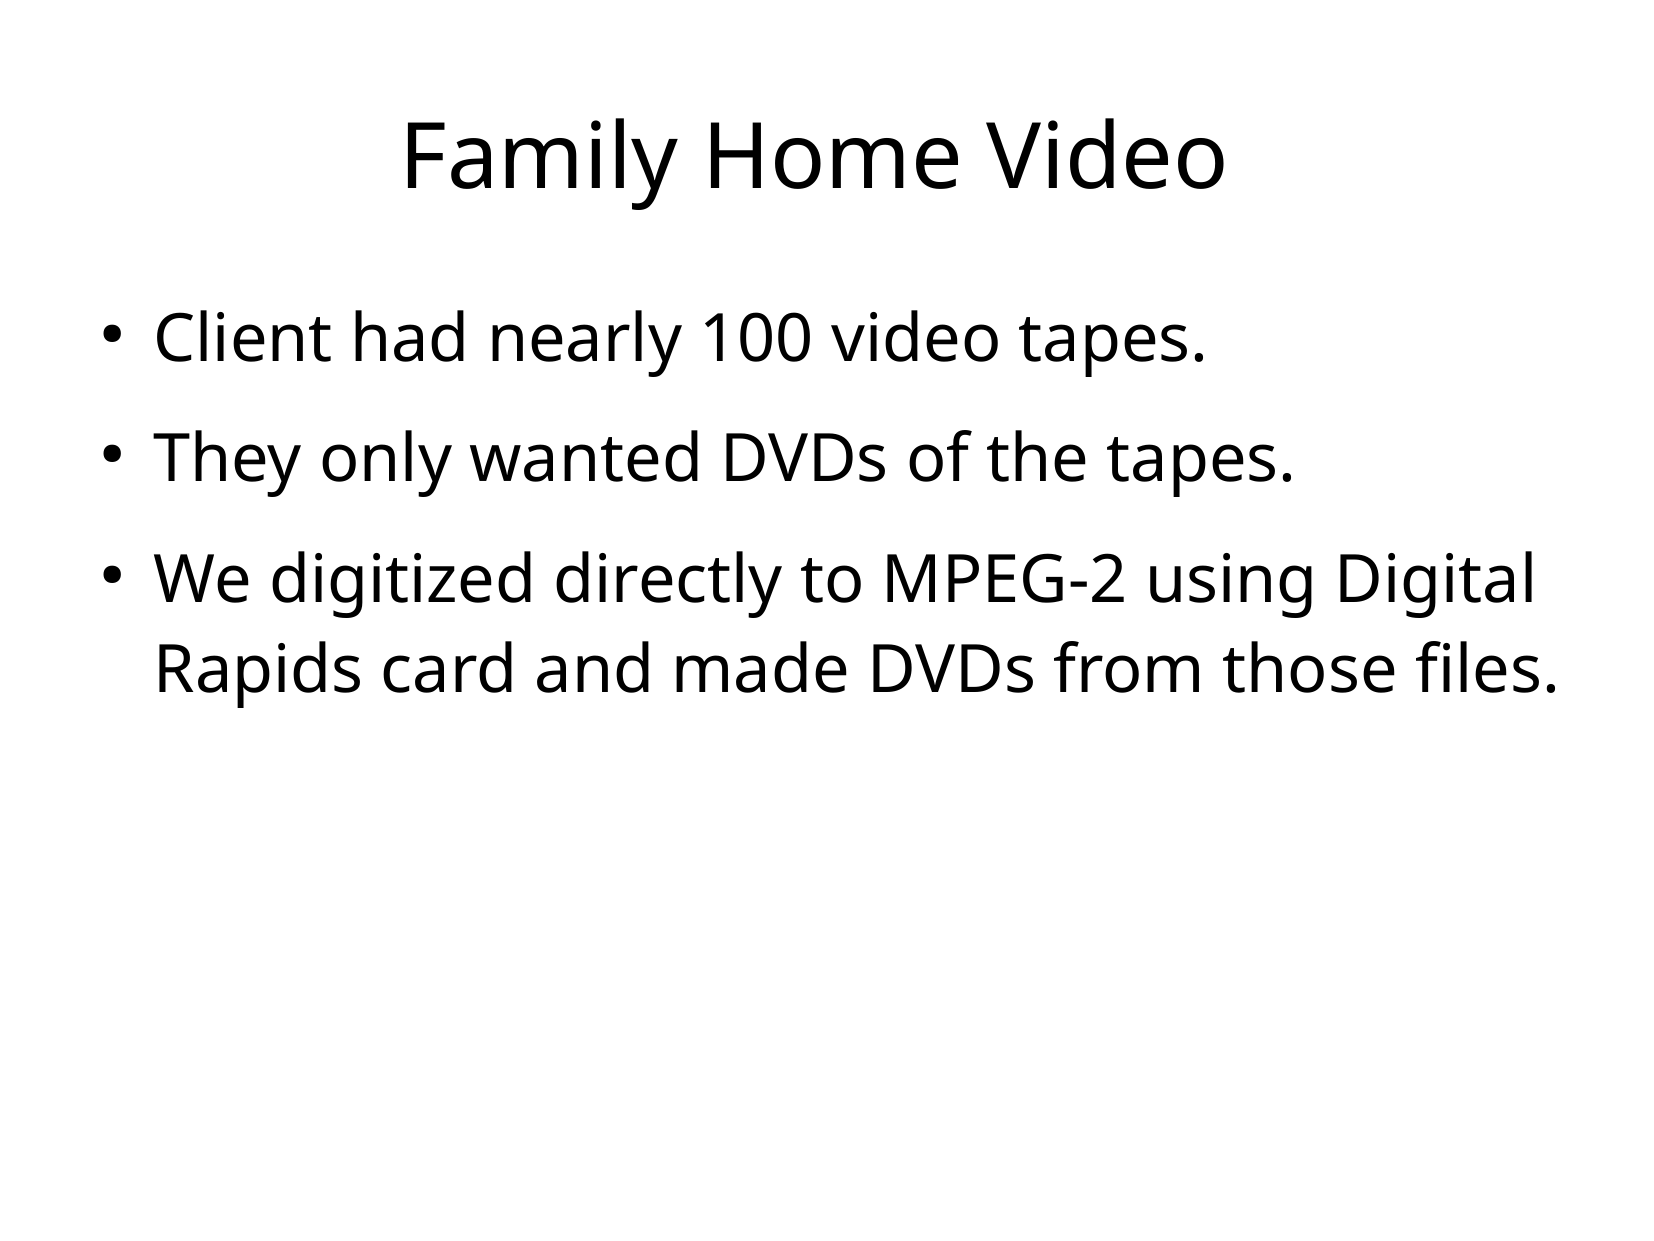

# Family Home Video
Client had nearly 100 video tapes.
They only wanted DVDs of the tapes.
We digitized directly to MPEG-2 using Digital Rapids card and made DVDs from those files.